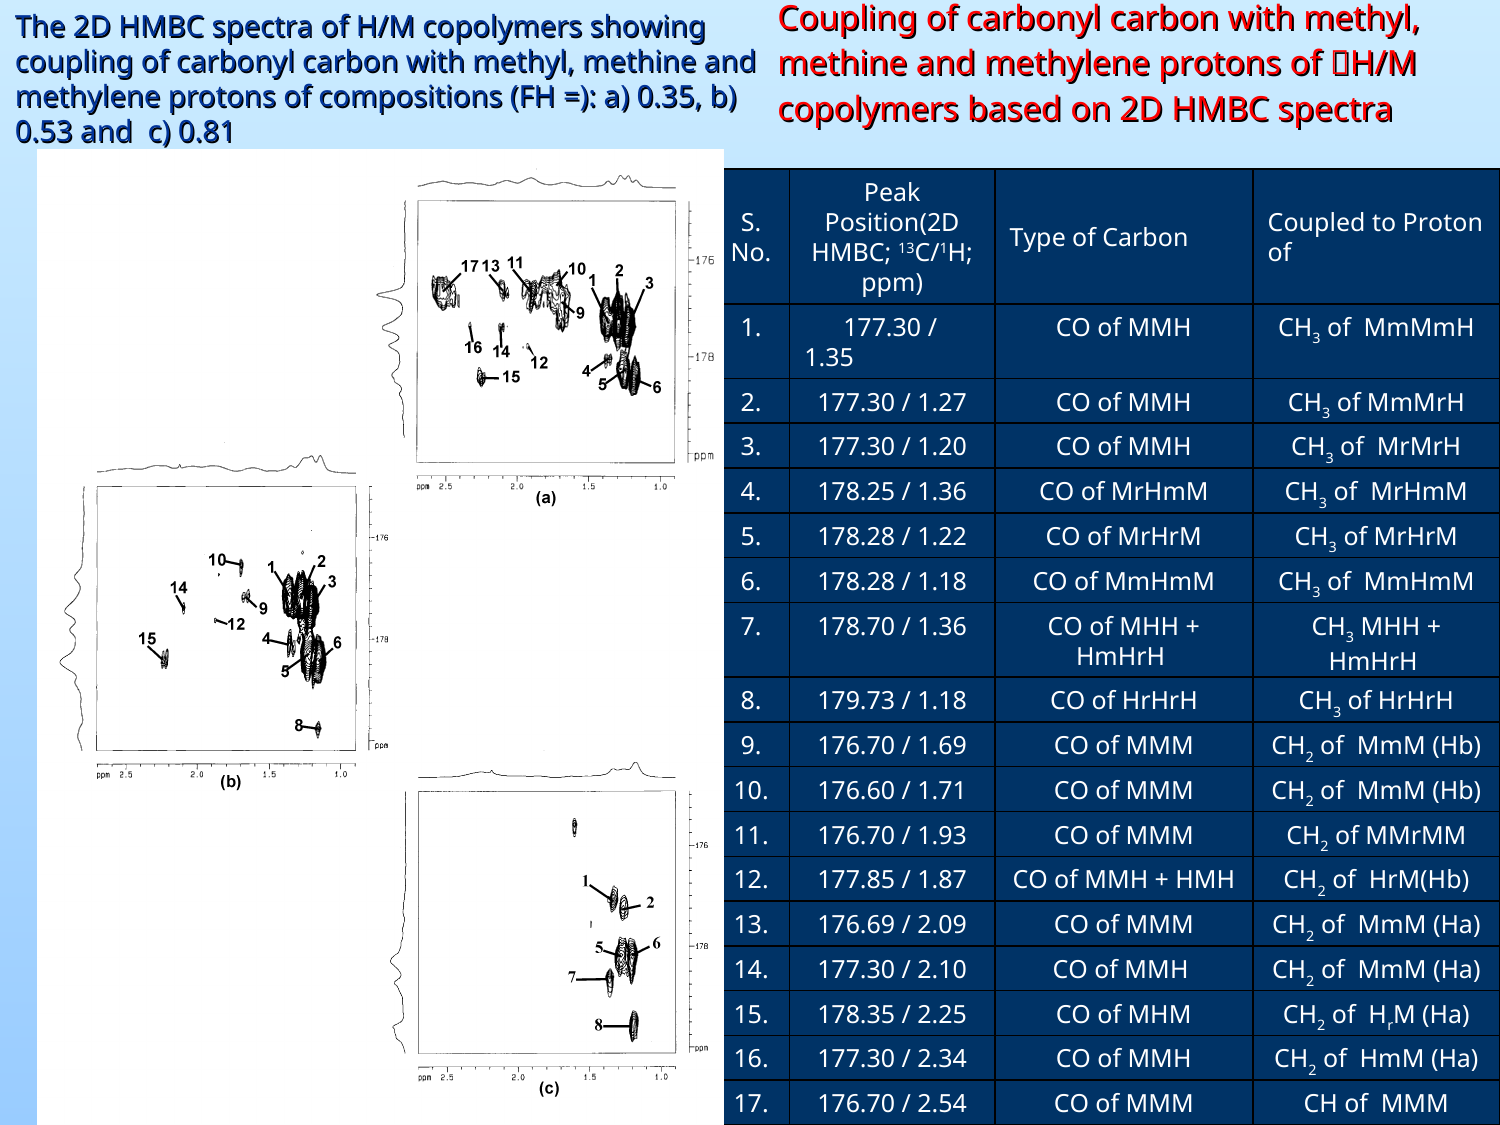

The 2D HMBC spectra of H/M copolymers showing coupling of carbonyl carbon with methyl, methine and methylene protons of compositions (FH =): a) 0.35, b) 0.53 and c) 0.81
# Coupling of carbonyl carbon with methyl, methine and methylene protons of H/M copolymers based on 2D HMBC spectra
S.
No.
Peak Position(2D HMBC; 13C/1H; ppm)
Type of Carbon
Coupled to Proton of
1.
 177.30 / 1.35
CO of MMH
CH3 of MmMmH
2.
177.30 / 1.27
CO of MMH
CH3 of MmMrH
3.
177.30 / 1.20
CO of MMH
CH3 of MrMrH
4.
178.25 / 1.36
CO of MrHmM
CH3 of MrHmM
5.
178.28 / 1.22
CO of MrHrM
CH3 of MrHrM
6.
178.28 / 1.18
CO of MmHmM
CH3 of MmHmM
7.
178.70 / 1.36
CO of MHH + HmHrH
CH3 MHH + HmHrH
8.
179.73 / 1.18
CO of HrHrH
CH3 of HrHrH
9.
176.70 / 1.69
CO of MMM
CH2 of MmM (Hb)
10.
176.60 / 1.71
CO of MMM
CH2 of MmM (Hb)
11.
176.70 / 1.93
CO of MMM
CH2 of MMrMM
12.
177.85 / 1.87
CO of MMH + HMH
CH2 of HrM(Hb)
13.
176.69 / 2.09
CO of MMM
CH2 of MmM (Ha)
14.
177.30 / 2.10
CO of MMH
CH2 of MmM (Ha)
15.
178.35 / 2.25
CO of MHM
CH2 of HrM (Ha)
16.
177.30 / 2.34
CO of MMH
CH2 of HmM (Ha)
17.
176.70 / 2.54
CO of MMM
CH of MMM